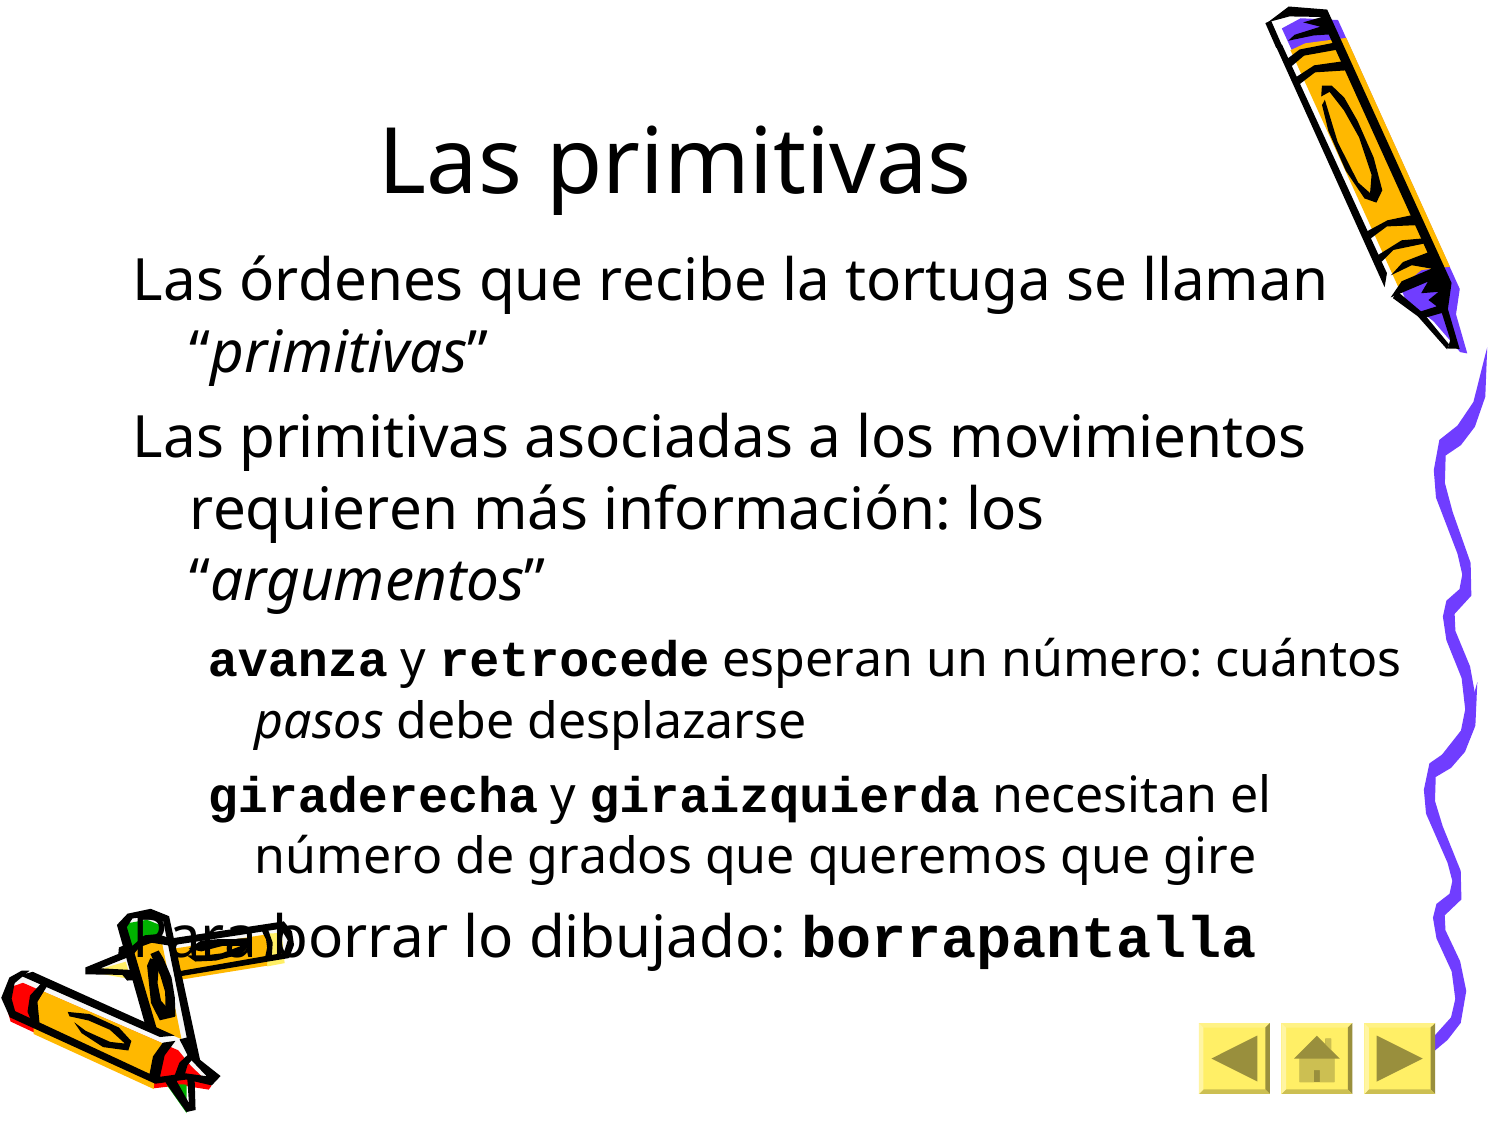

# Las primitivas
Las órdenes que recibe la tortuga se llaman “primitivas”
Las primitivas asociadas a los movimientos requieren más información: los “argumentos”
avanza y retrocede esperan un número: cuántos pasos debe desplazarse
giraderecha y giraizquierda necesitan el número de grados que queremos que gire
Para borrar lo dibujado: borrapantalla